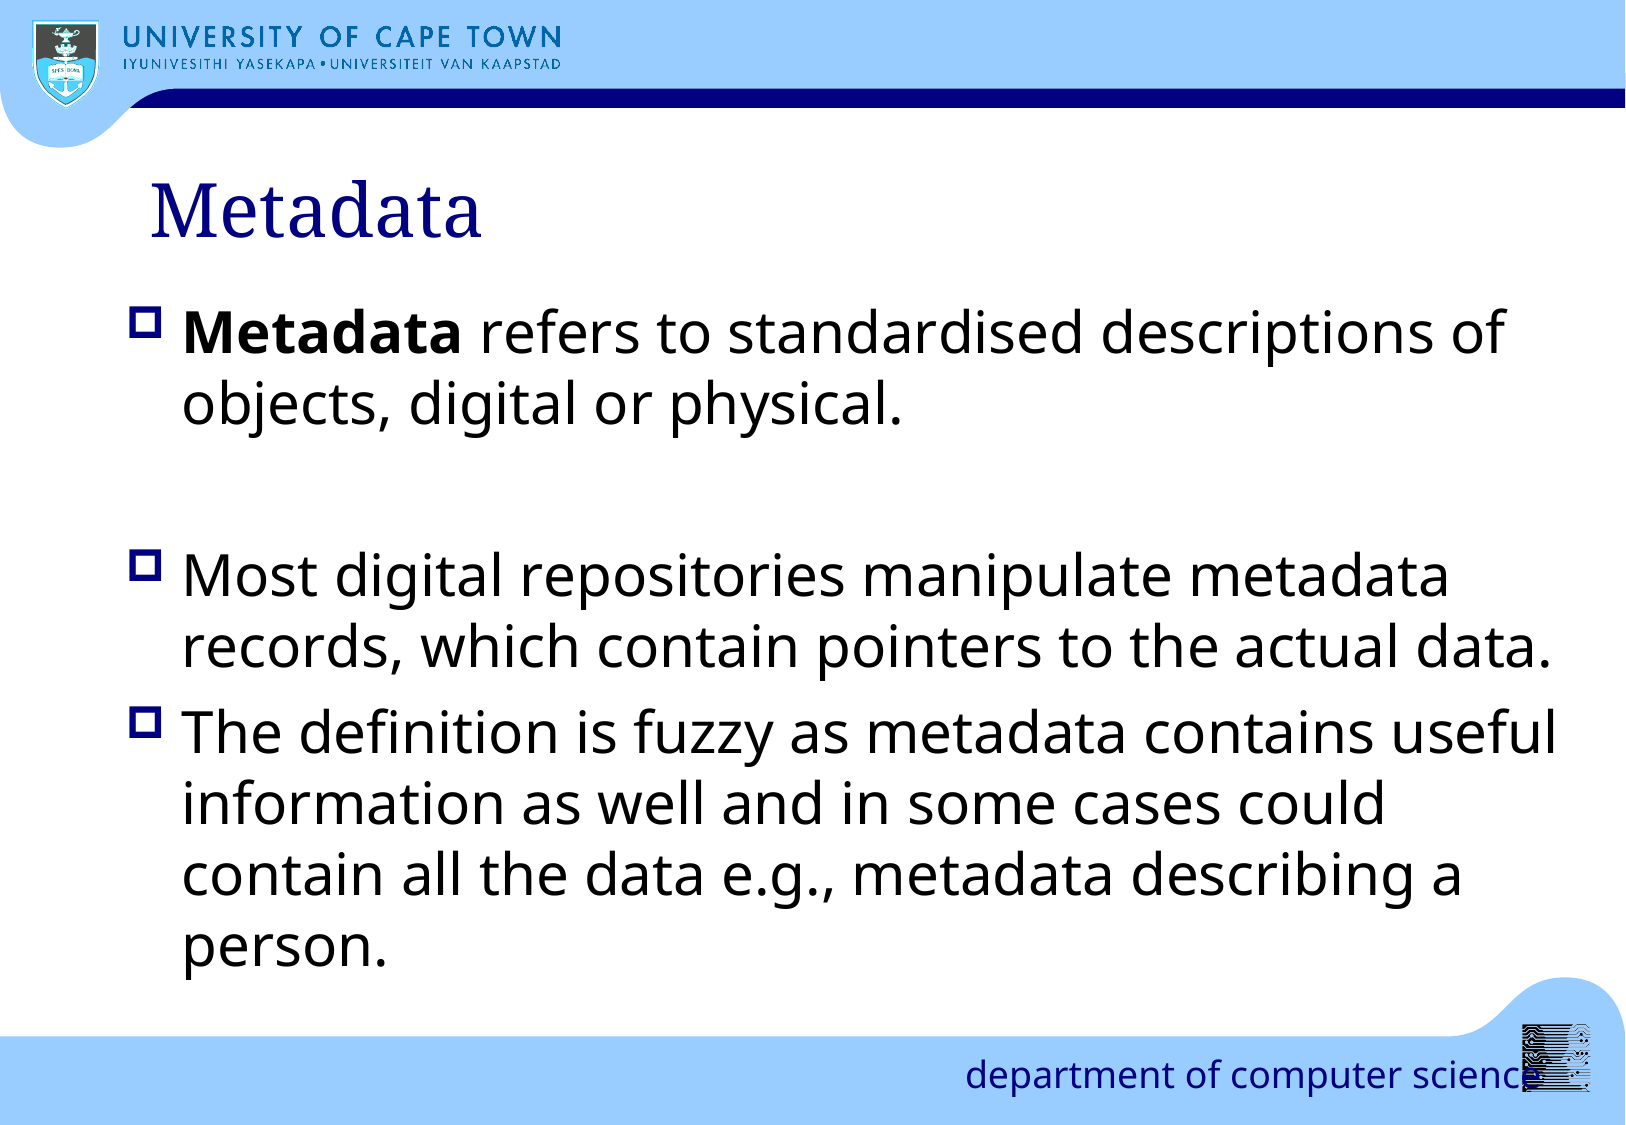

# Metadata
Metadata refers to standardised descriptions of objects, digital or physical.
Most digital repositories manipulate metadata records, which contain pointers to the actual data.
The definition is fuzzy as metadata contains useful information as well and in some cases could contain all the data e.g., metadata describing a person.